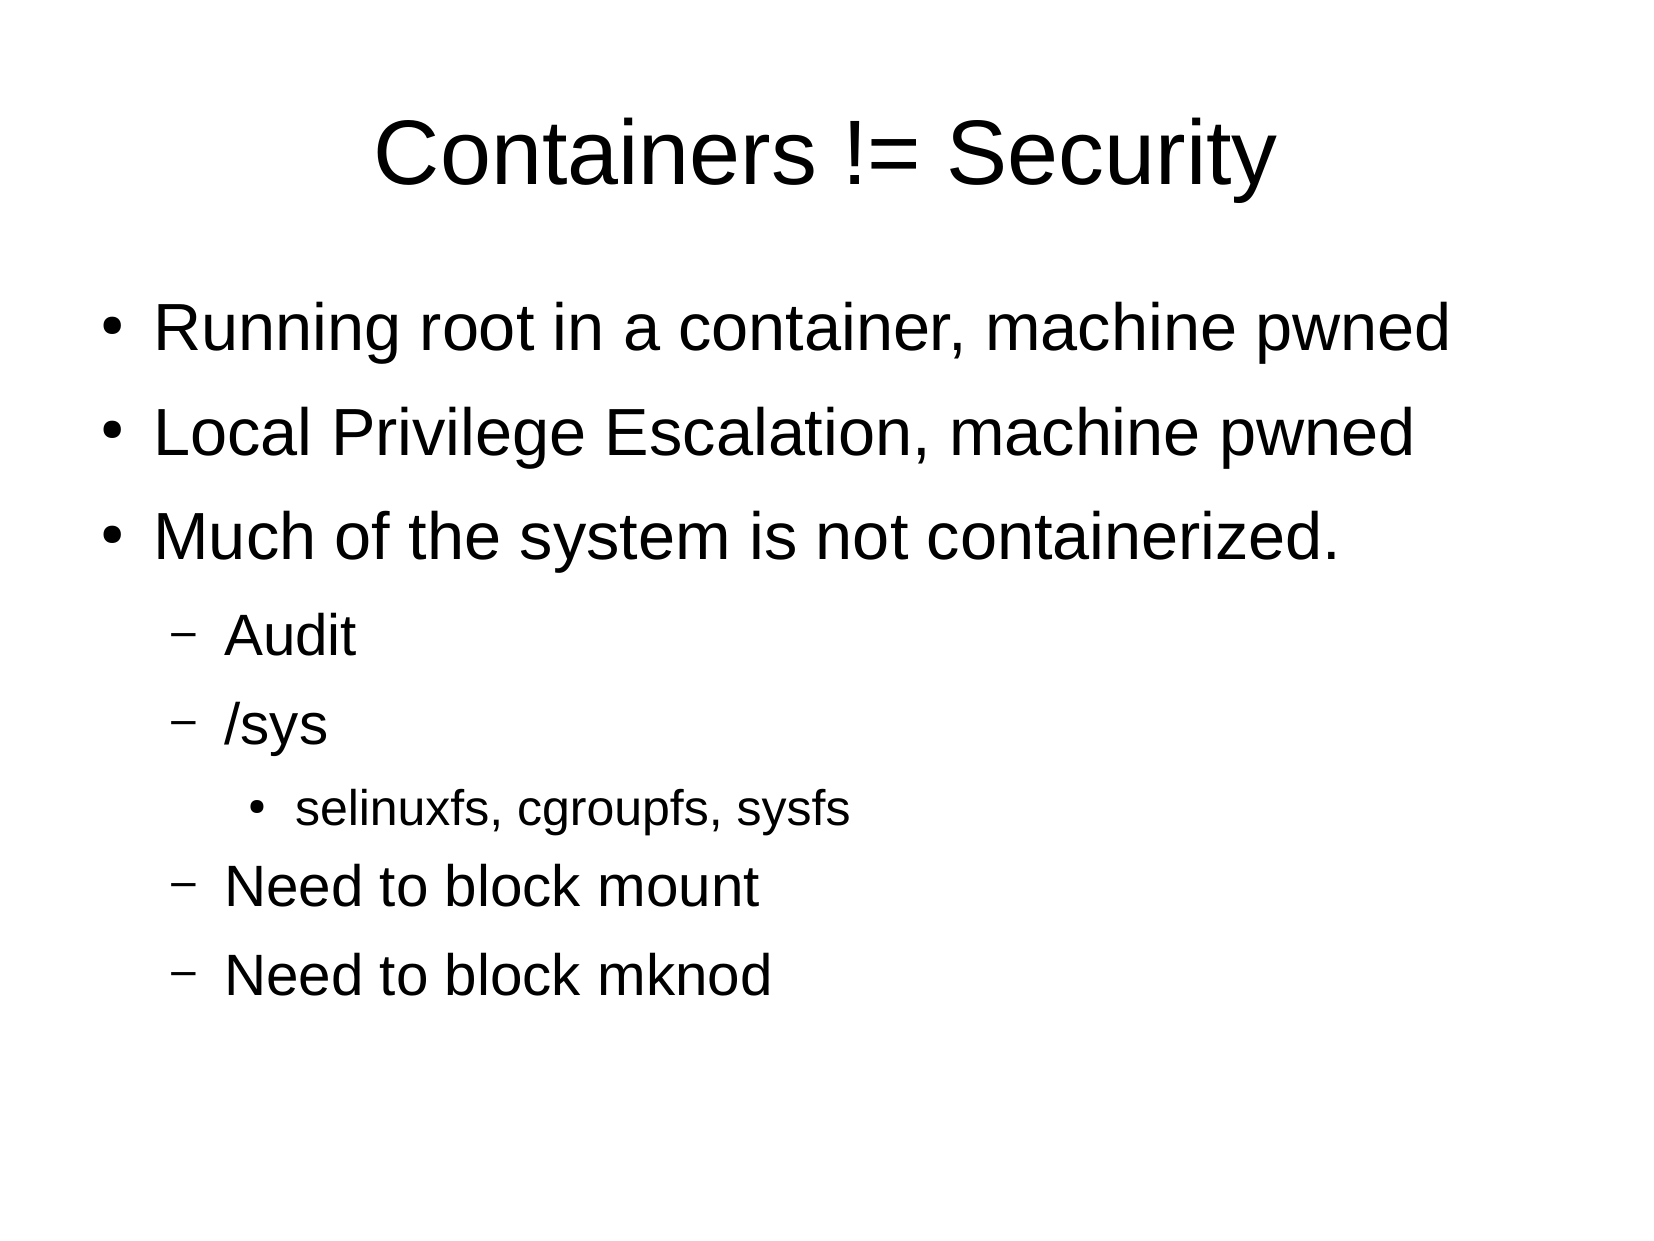

# Containers != Security
Running root in a container, machine pwned
Local Privilege Escalation, machine pwned
Much of the system is not containerized.
Audit
/sys
selinuxfs, cgroupfs, sysfs
Need to block mount
Need to block mknod